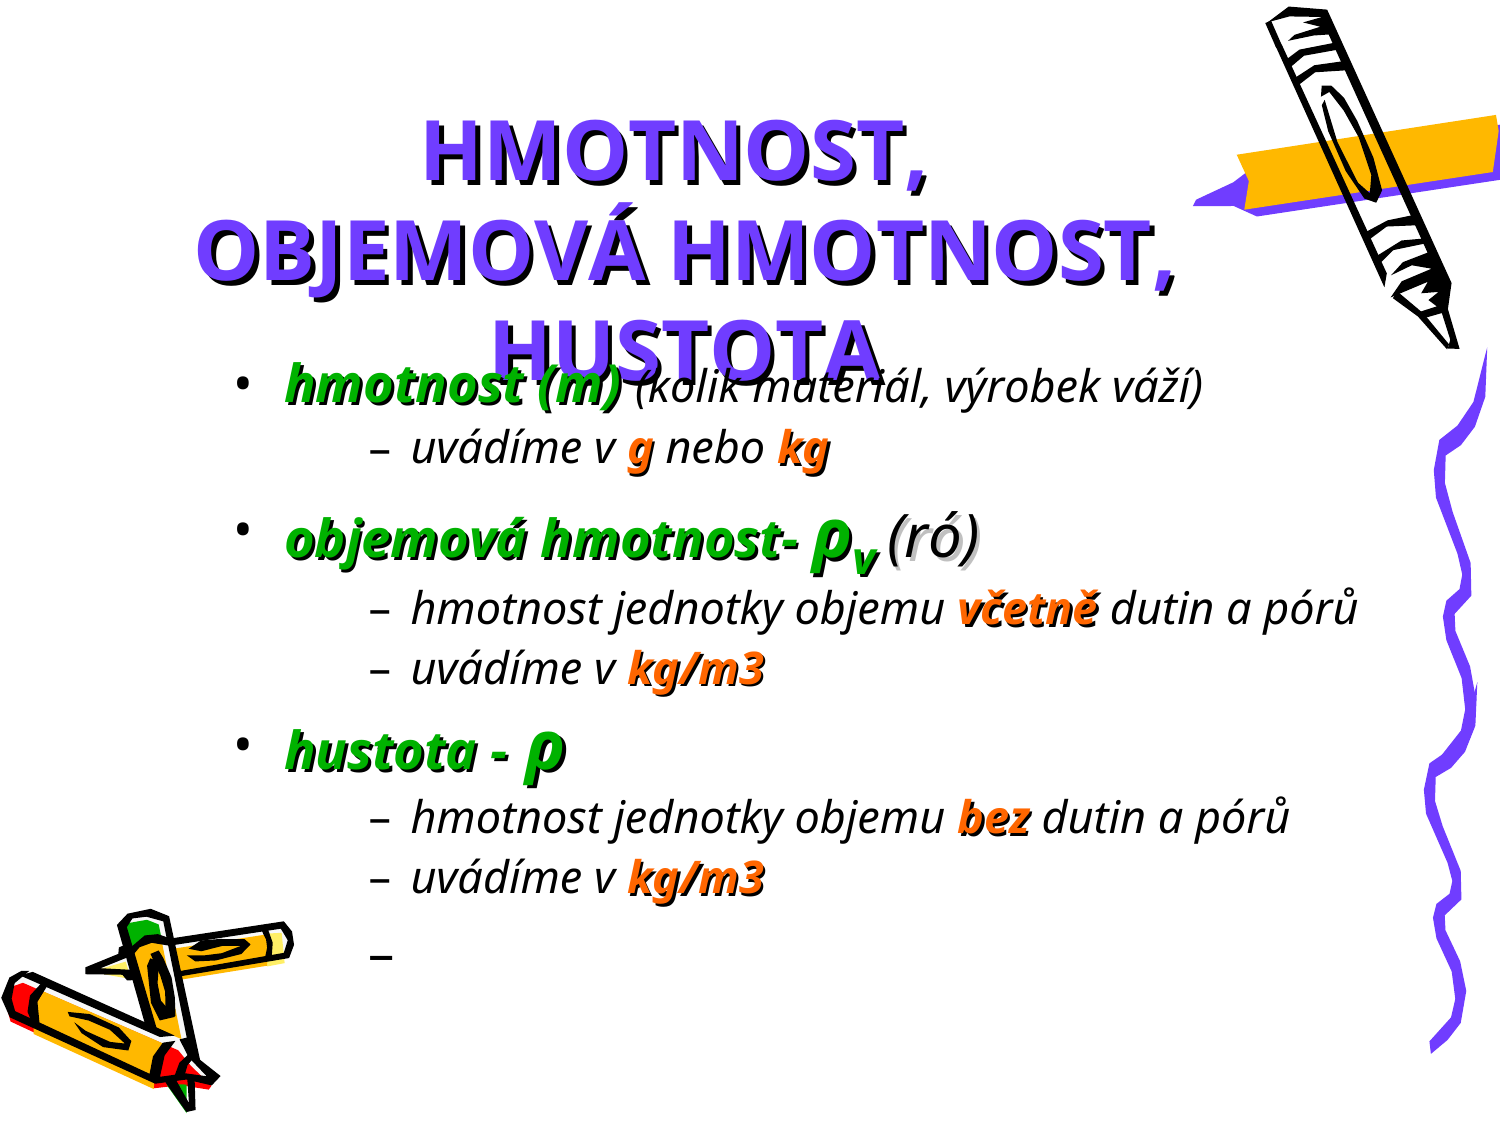

# HMOTNOST, OBJEMOVÁ HMOTNOST, HUSTOTA
hmotnost (m) (kolik materiál, výrobek váží)
uvádíme v g nebo kg
objemová hmotnost- ρv (ró)
hmotnost jednotky objemu včetně dutin a pórů
uvádíme v kg/m3
hustota - ρ
hmotnost jednotky objemu bez dutin a pórů
uvádíme v kg/m3